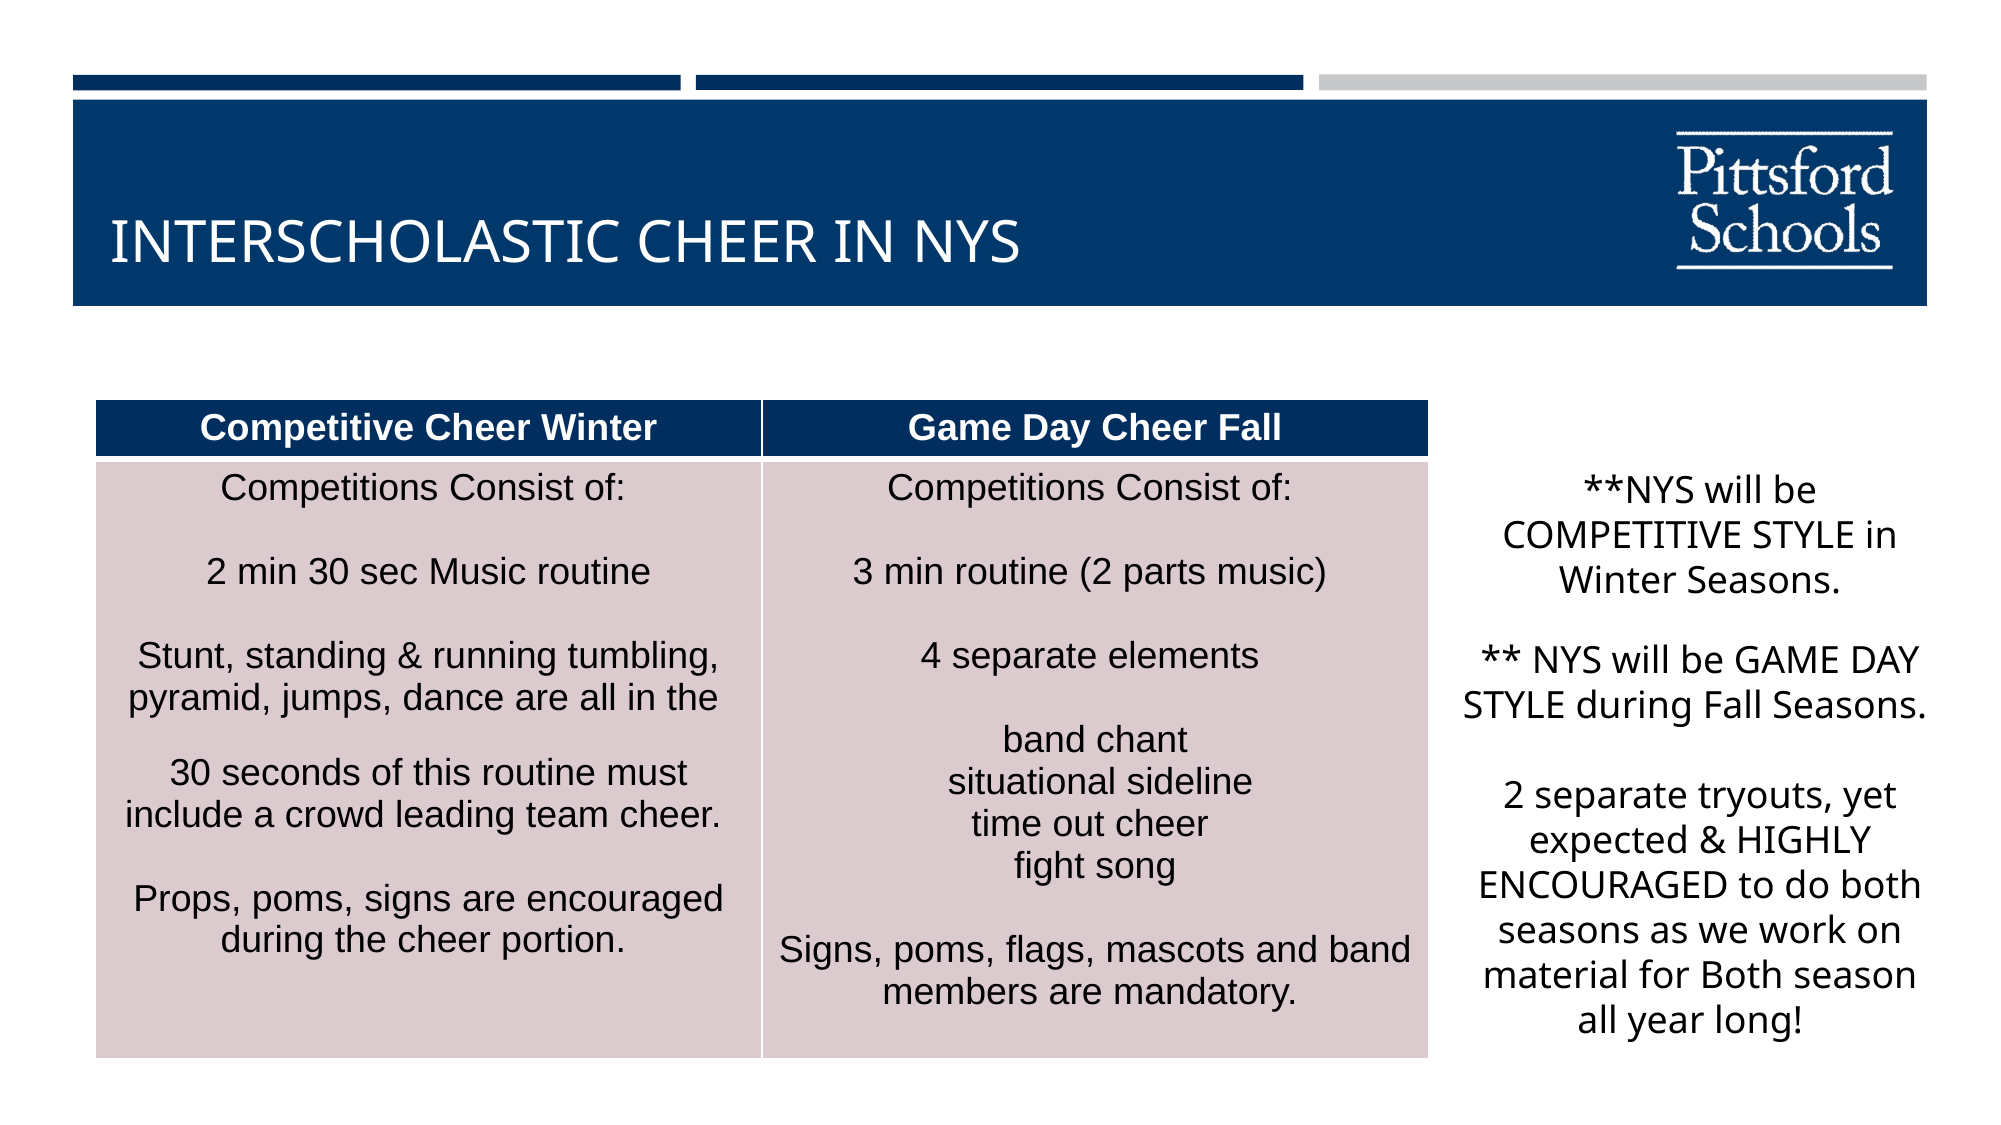

# INTERSCHOLASTIC CHEER IN NYS
2 kinds of cheerleading in NYS
| Competitive Cheer Winter | Game Day Cheer Fall |
| --- | --- |
| Competitions Consist of: 2 min 30 sec Music routine Stunt, standing & running tumbling, pyramid, jumps, dance are all in the 30 seconds of this routine must include a crowd leading team cheer. Props, poms, signs are encouraged during the cheer portion. | Competitions Consist of: 3 min routine (2 parts music) 4 separate elements band chant situational sideline time out cheer fight song Signs, poms, flags, mascots and band members are mandatory. |
**NYS will be COMPETITIVE STYLE in Winter Seasons.
** NYS will be GAME DAY STYLE during Fall Seasons.
2 separate tryouts, yet expected & HIGHLY ENCOURAGED to do both seasons as we work on material for Both season all year long!